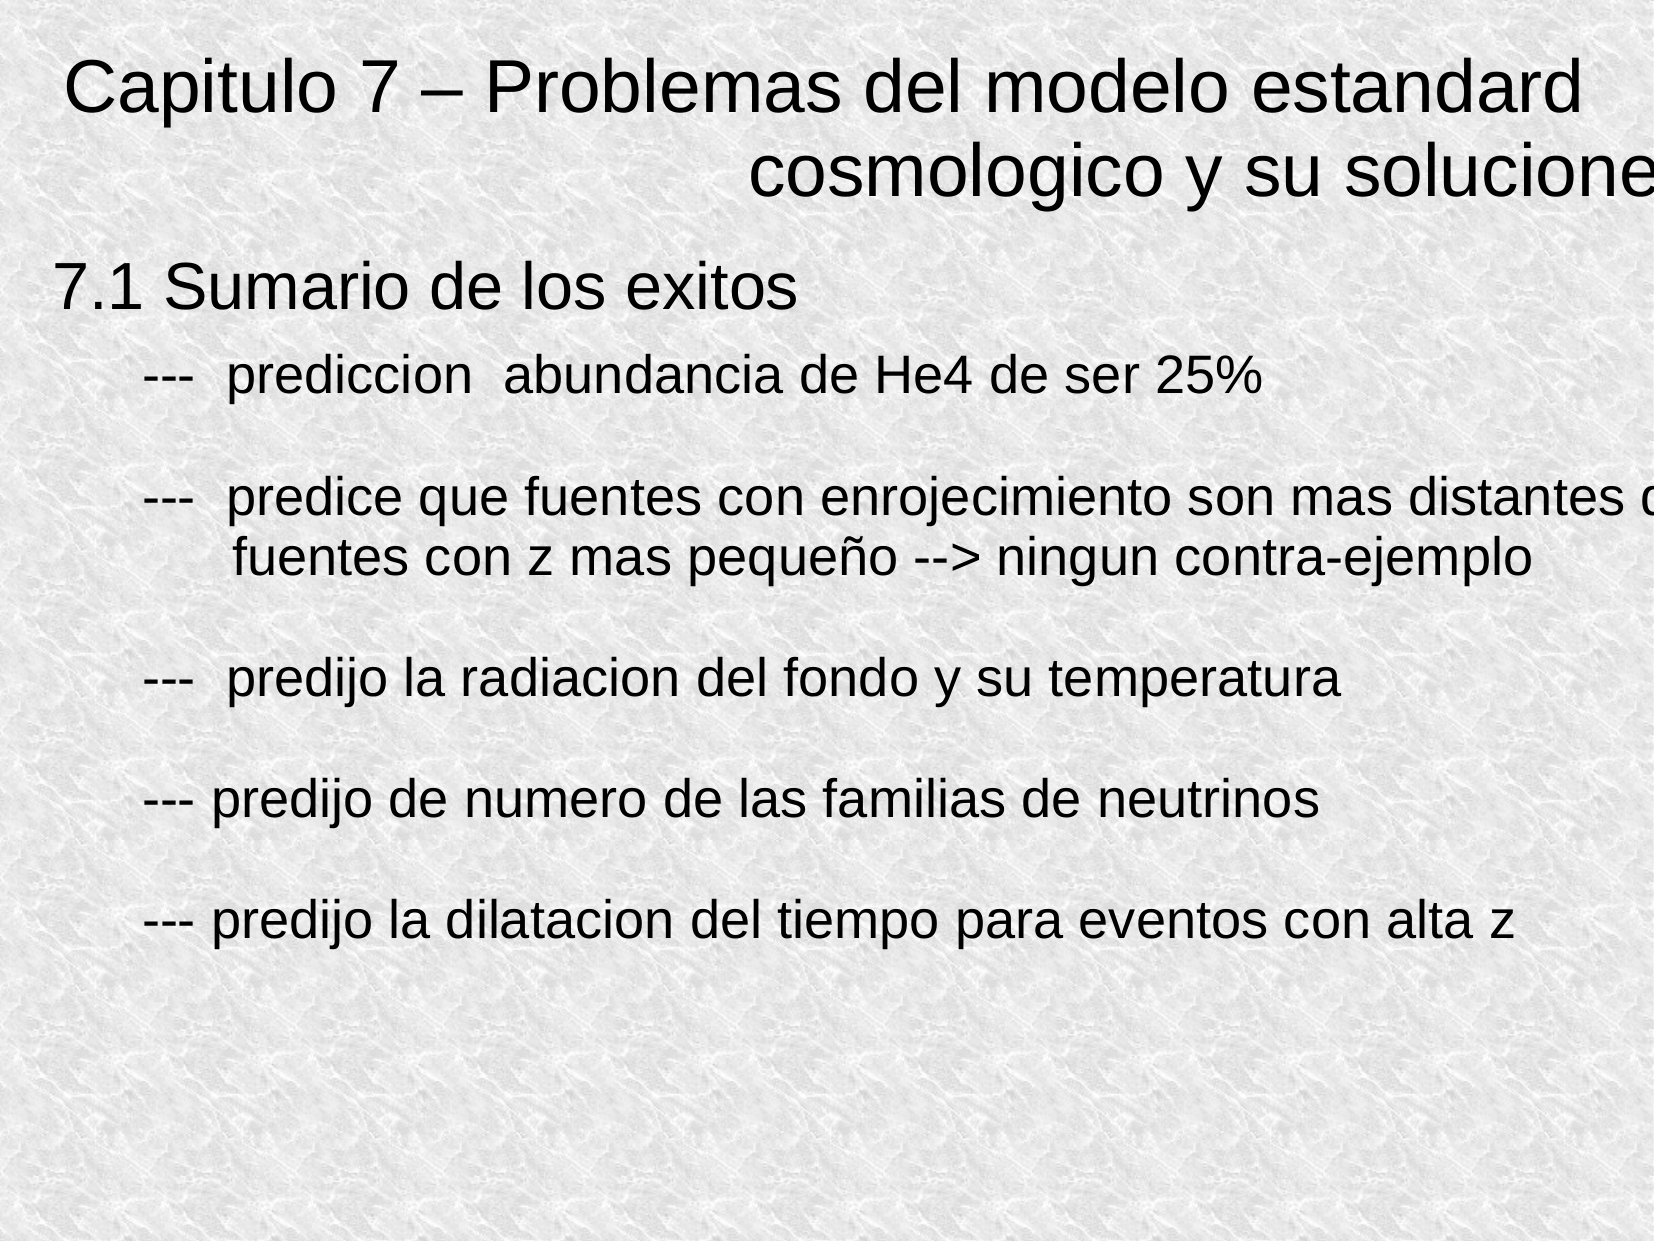

Capitulo 7 – Problemas del modelo estandard
 cosmologico y su soluciones
7.1 Sumario de los exitos
--- prediccion abundancia de He4 de ser 25%
--- predice que fuentes con enrojecimiento son mas distantes que
 fuentes con z mas pequeño --> ningun contra-ejemplo
--- predijo la radiacion del fondo y su temperatura
--- predijo de numero de las familias de neutrinos
--- predijo la dilatacion del tiempo para eventos con alta z